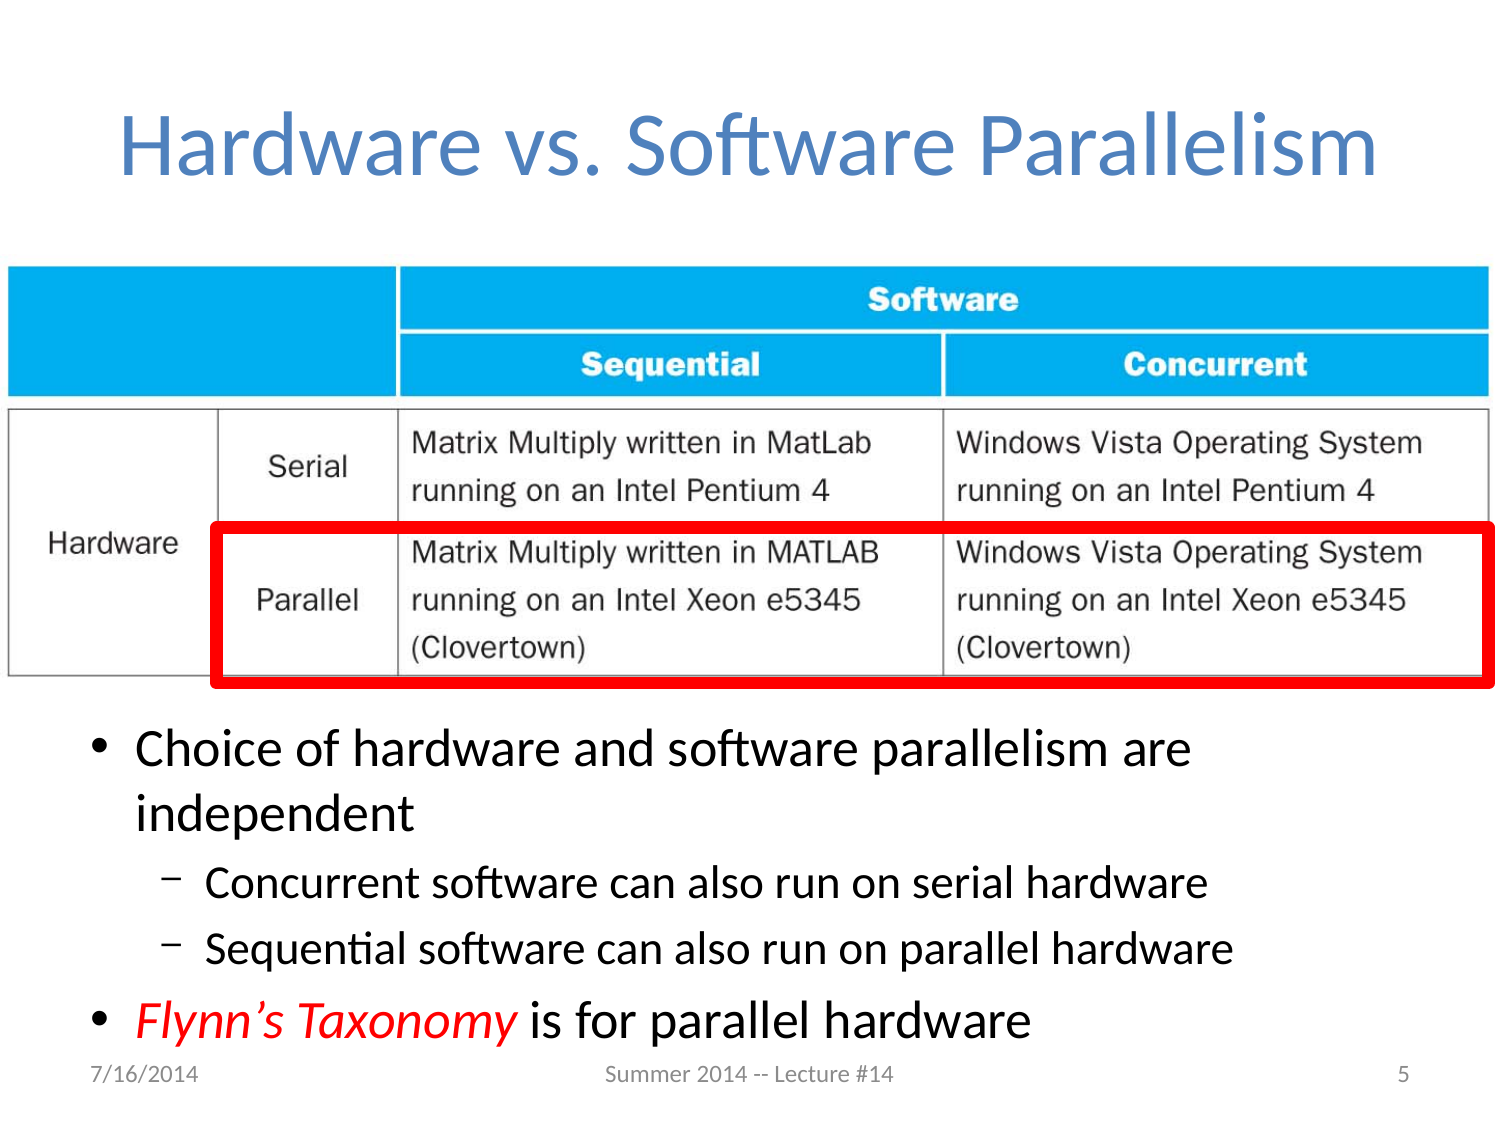

# Hardware vs. Software Parallelism
Choice of hardware and software parallelism are independent
Concurrent software can also run on serial hardware
Sequential software can also run on parallel hardware
Flynn’s Taxonomy is for parallel hardware
7/16/2014
Summer 2014 -- Lecture #14